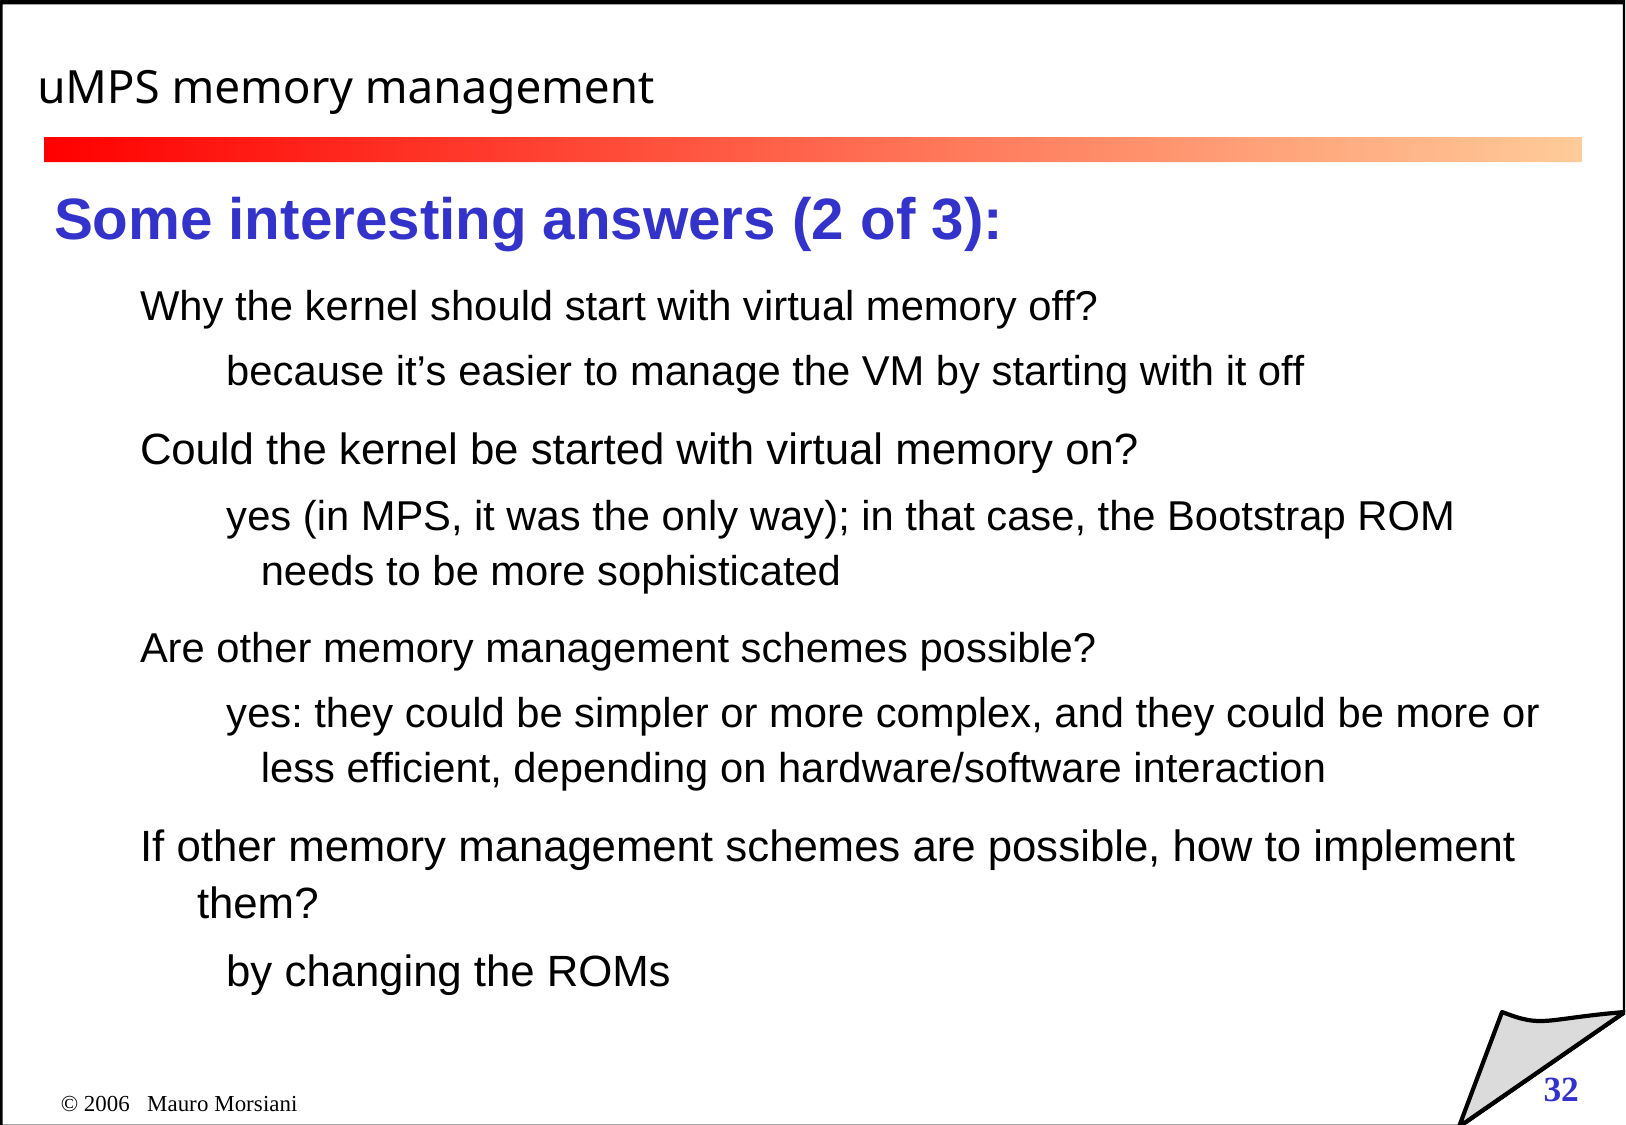

# uMPS memory management
Some interesting answers (2 of 3):
Why the kernel should start with virtual memory off?
because it’s easier to manage the VM by starting with it off
Could the kernel be started with virtual memory on?
yes (in MPS, it was the only way); in that case, the Bootstrap ROM needs to be more sophisticated
Are other memory management schemes possible?
yes: they could be simpler or more complex, and they could be more or less efficient, depending on hardware/software interaction
If other memory management schemes are possible, how to implement them?
by changing the ROMs